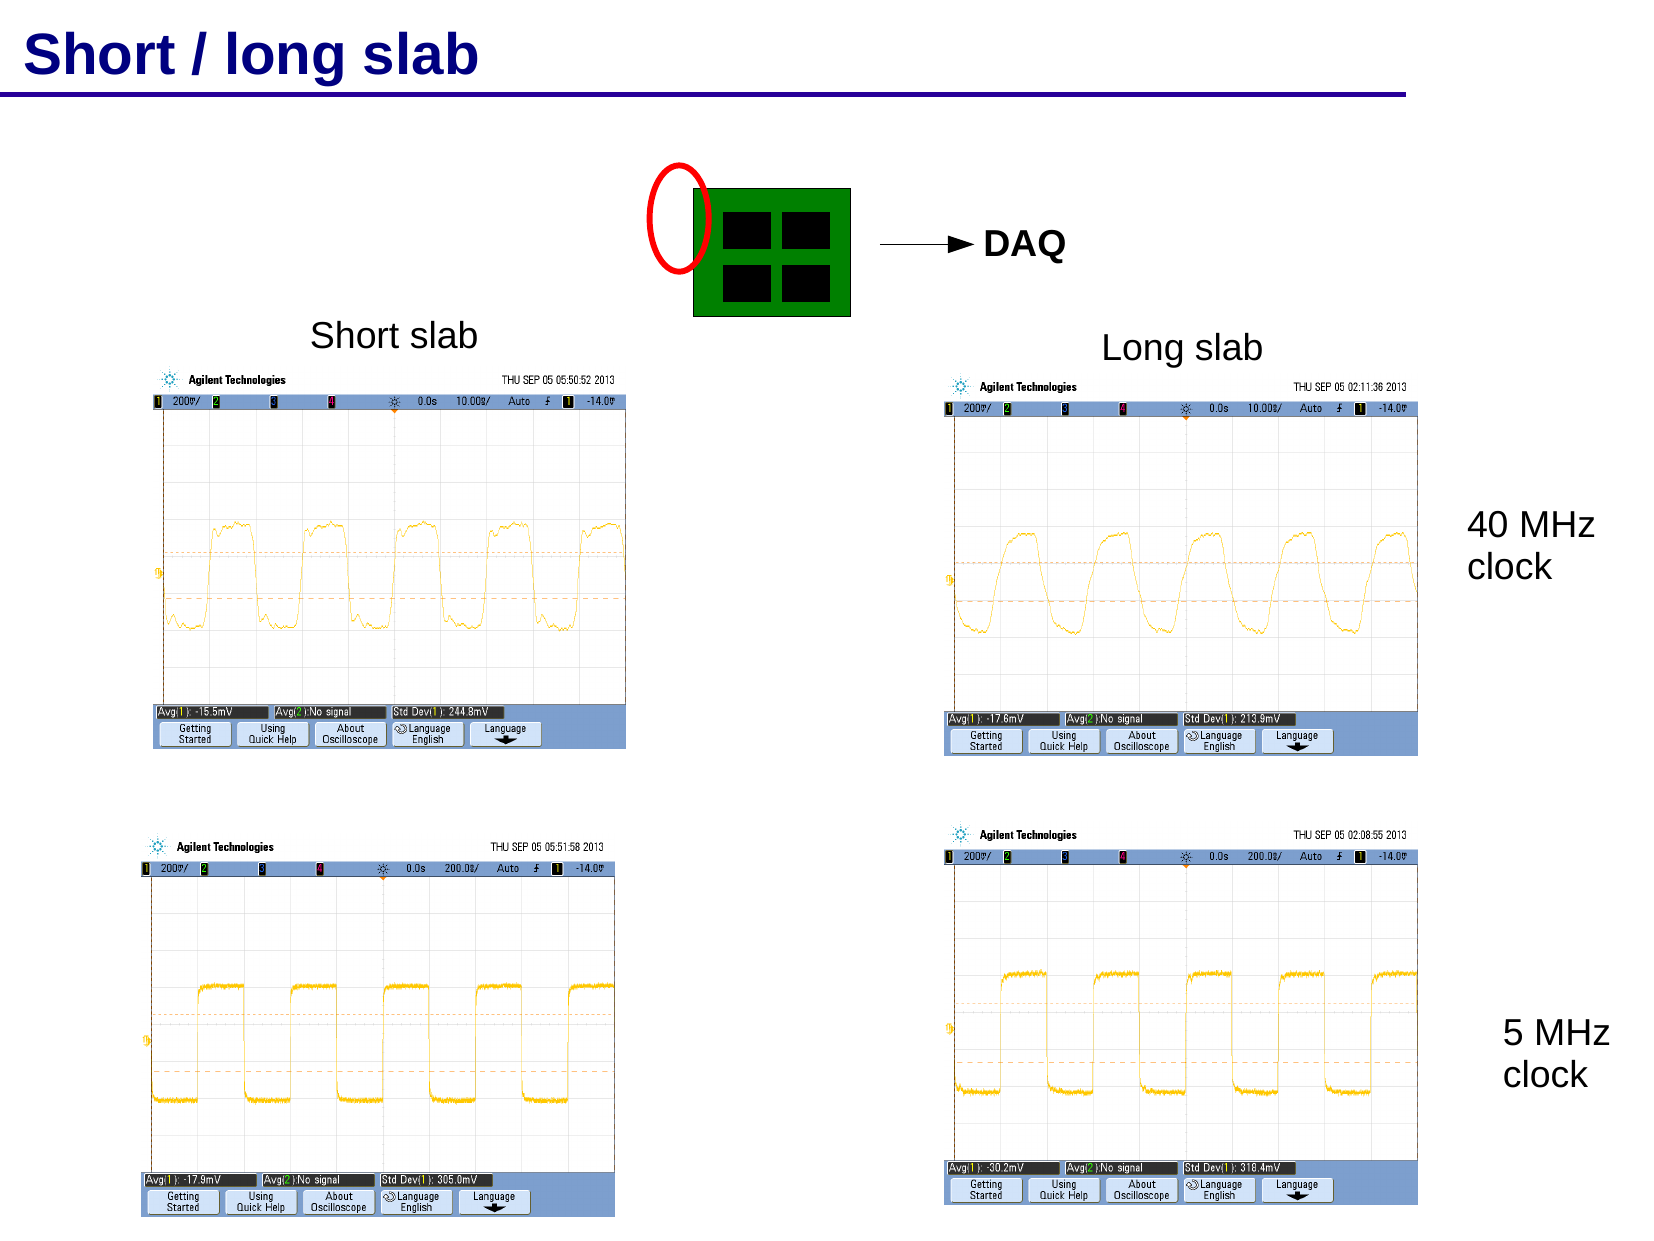

# Short / long slab
DAQ
Short slab
Long slab
40 MHz
clock
5 MHz
clock